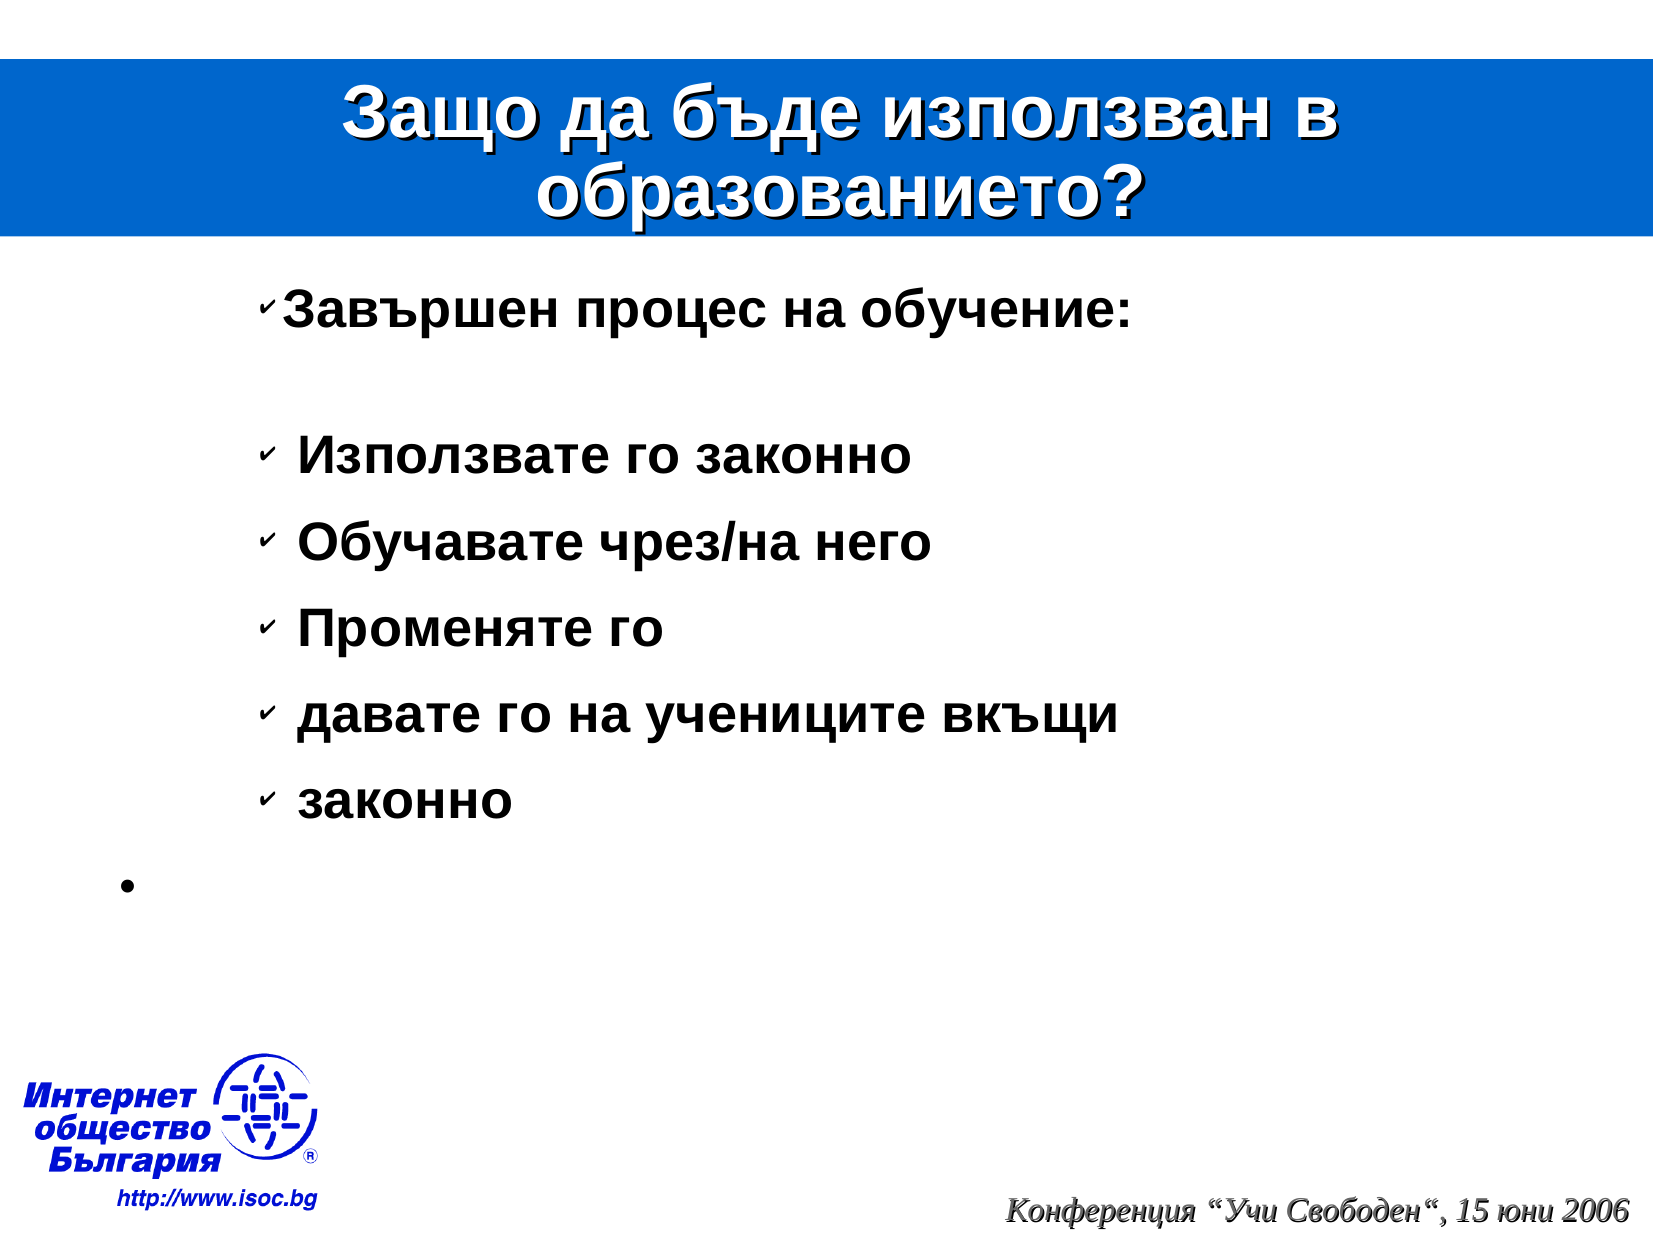

Защо да бъде използван в образованието?
# Завършен процес на обучение:
 Използвате го законно
 Обучавате чрез/на него
 Променяте го
 давате го на учениците вкъщи
 законно